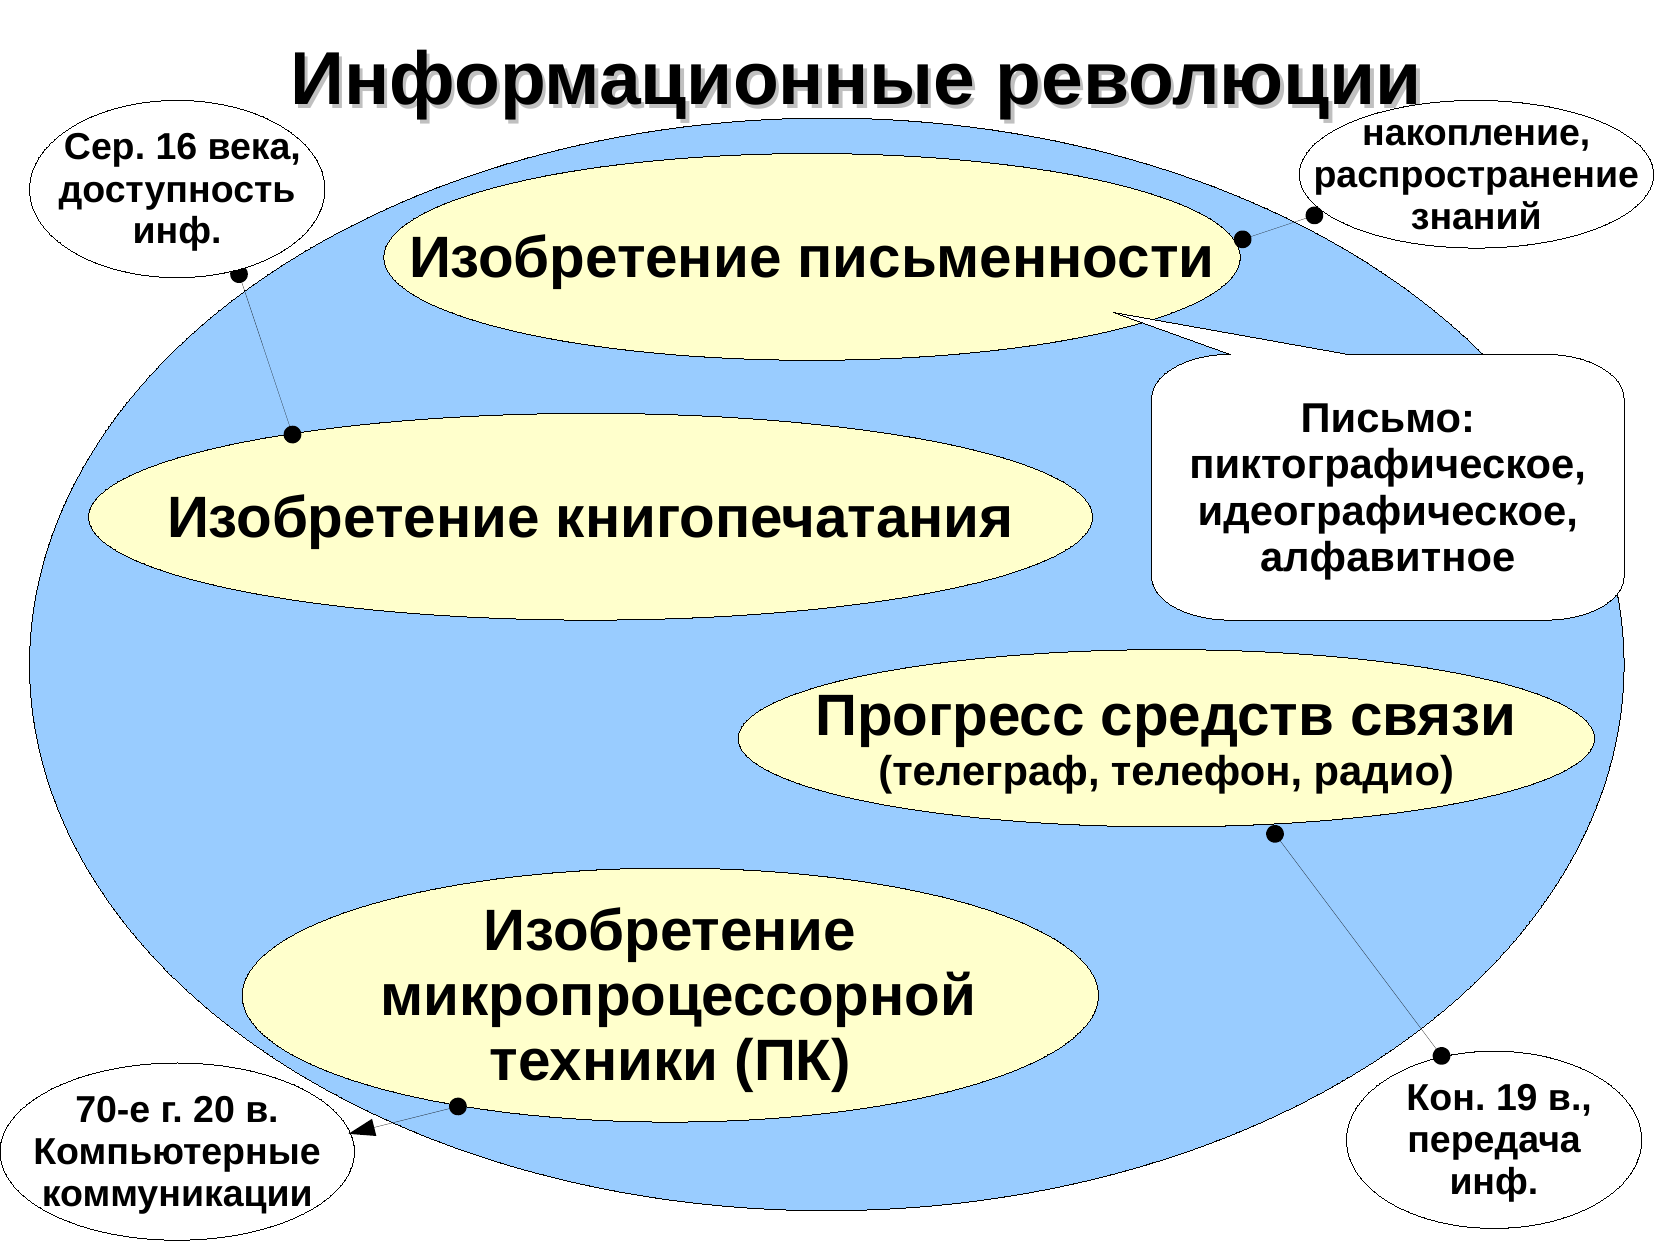

Информационные революции
 Сер. 16 века,
доступность
инф.
накопление,
распространение
знаний
Изобретение письменности
Письмо:
пиктографическое,
идеографическое,
алфавитное
Изобретение книгопечатания
Прогресс средств связи
(телеграф, телефон, радио)
Изобретение
 микропроцессорной
техники (ПК)
 Кон. 19 в.,
передача
инф.
70-е г. 20 в.
Компьютерные
коммуникации